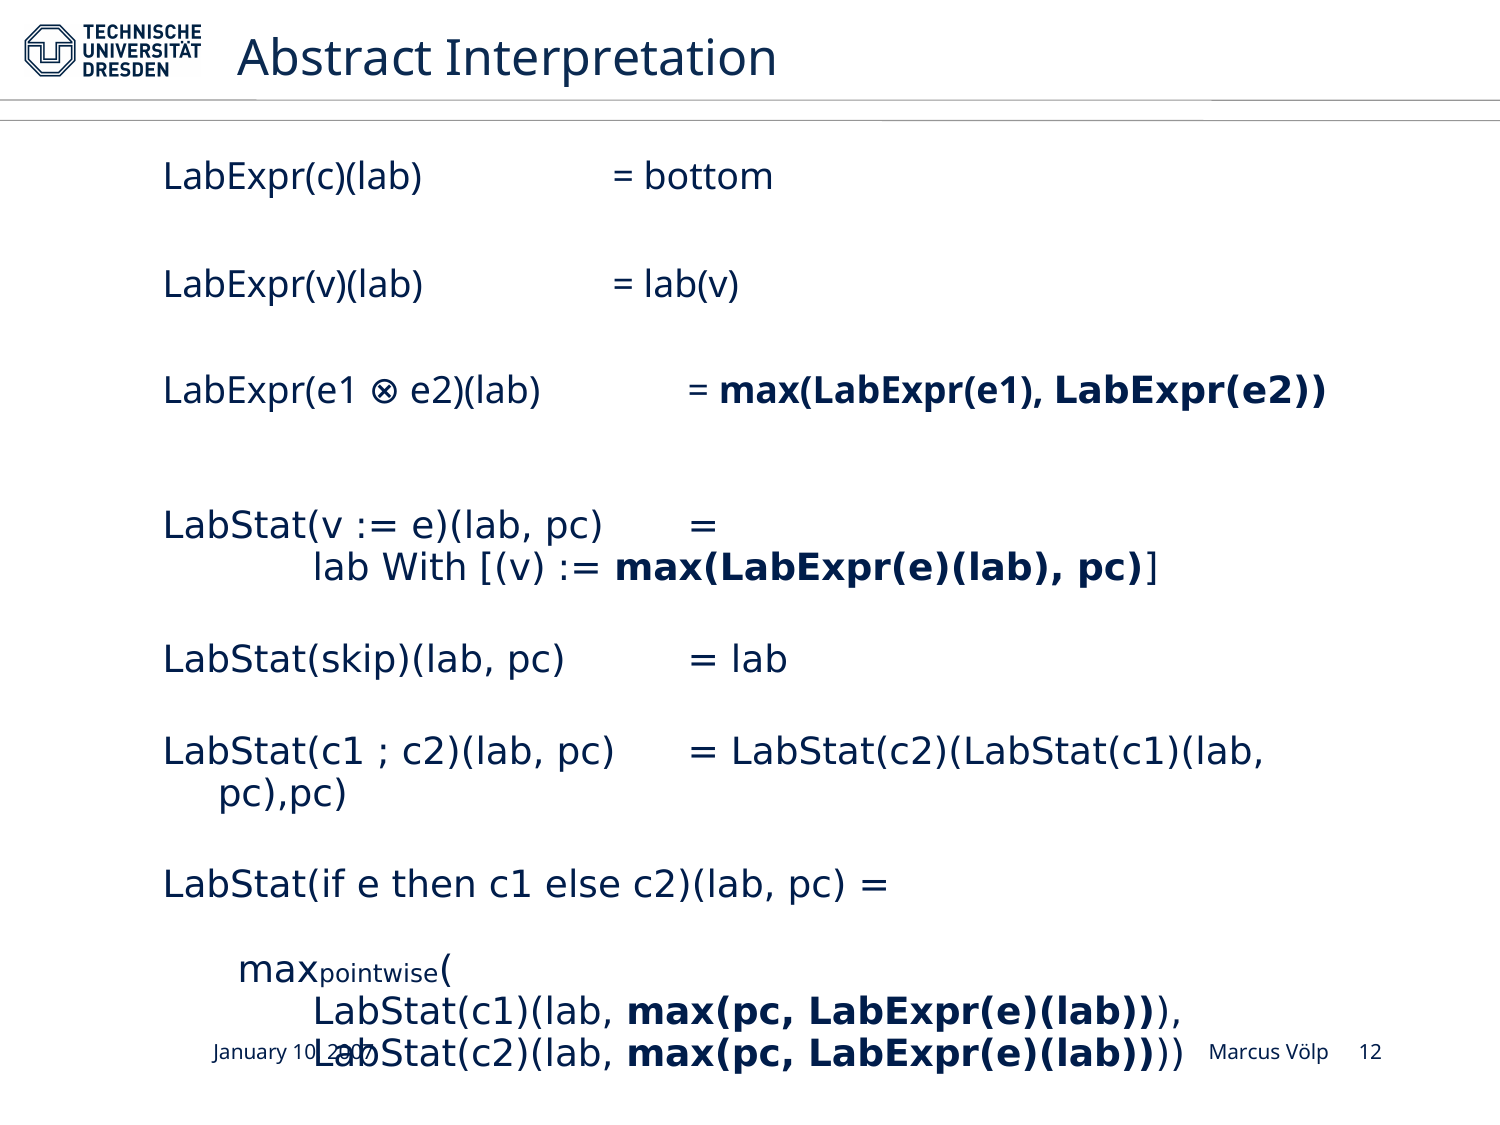

# Abstract Interpretation
LabExpr(c)(lab) 			= bottom
LabExpr(v)(lab) 			= lab(v)
LabExpr(e1 ⊗ e2)(lab) 		= max(LabExpr(e1), LabExpr(e2))
LabStat(v := e)(lab, pc) 	=
		lab With [(v) := max(LabExpr(e)(lab), pc)]
LabStat(skip)(lab, pc) 		= lab
LabStat(c1 ; c2)(lab, pc)	= LabStat(c2)(LabStat(c1)(lab, pc),pc)
LabStat(if e then c1 else c2)(lab, pc) =
	maxpointwise(
		LabStat(c1)(lab, max(pc, LabExpr(e)(lab))),
		LabStat(c2)(lab, max(pc, LabExpr(e)(lab))))